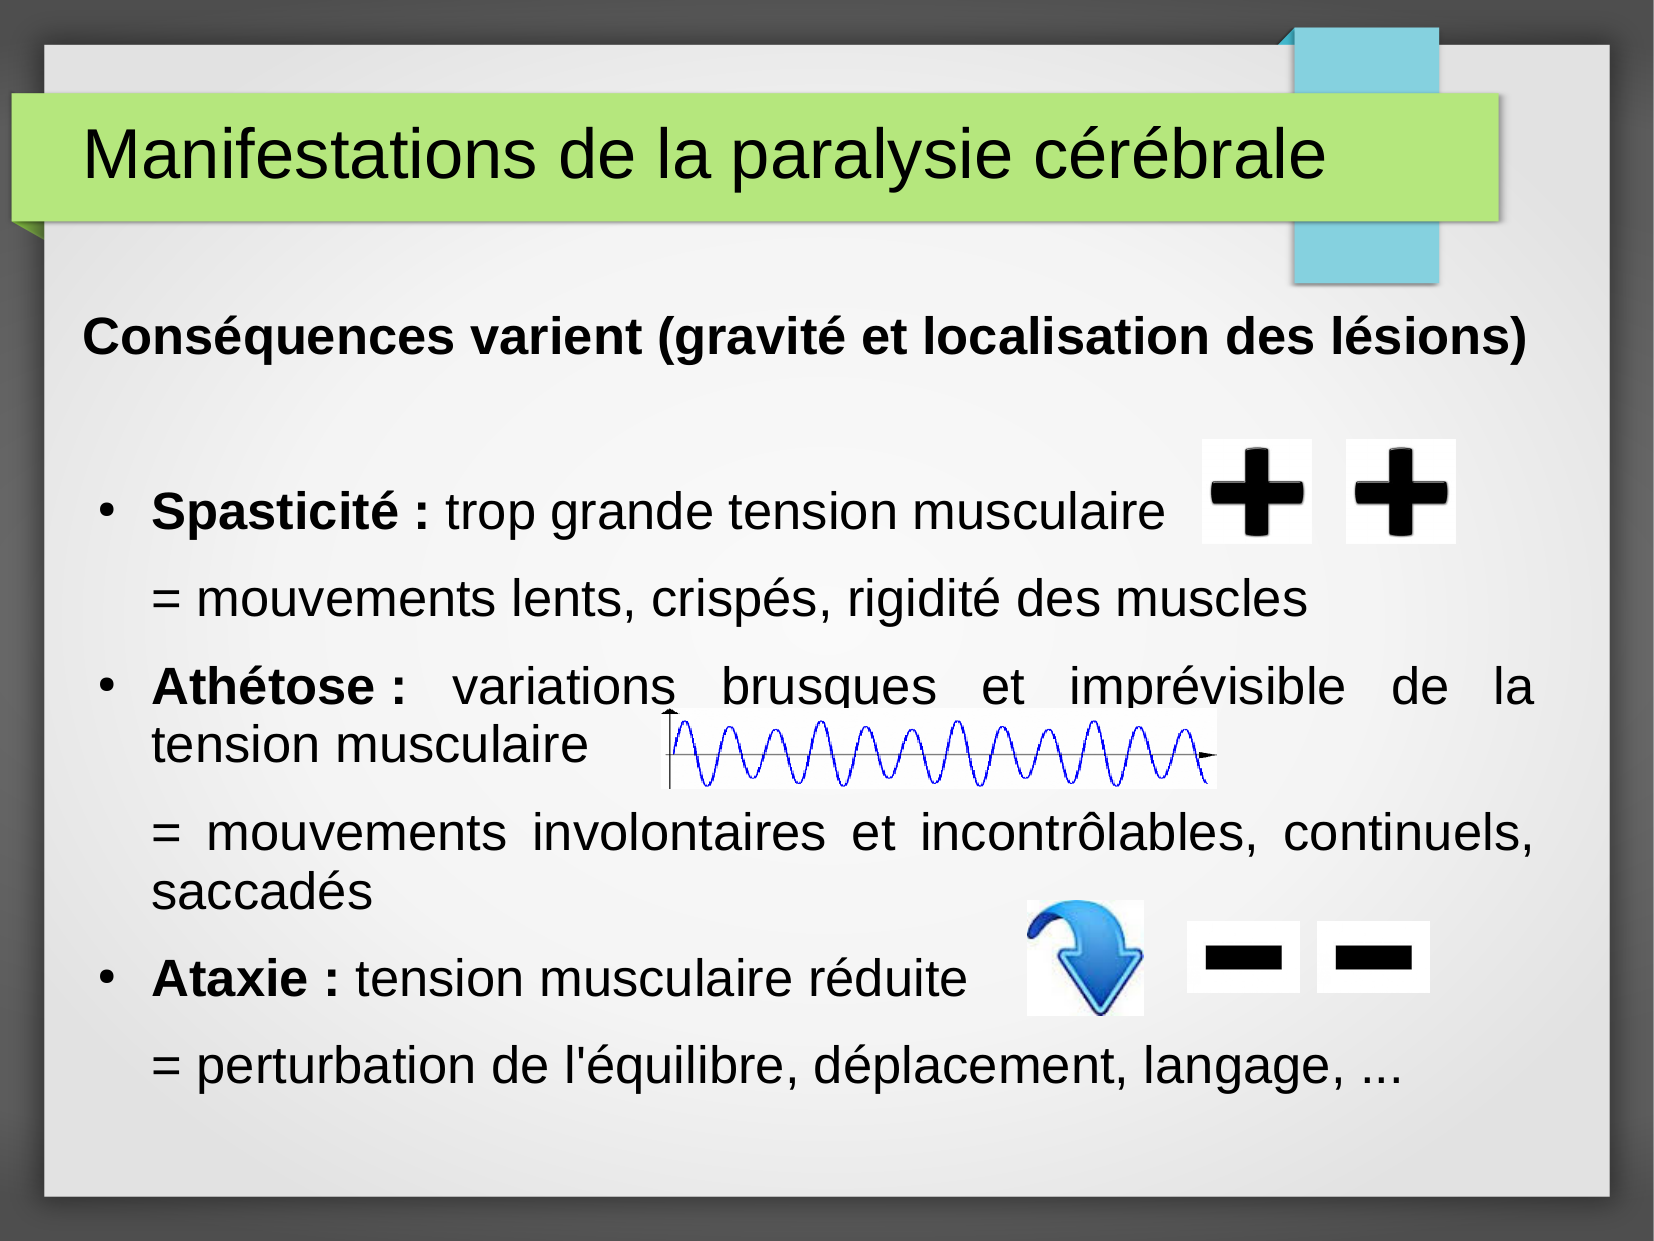

# Manifestations de la paralysie cérébrale
Conséquences varient (gravité et localisation des lésions)
Spasticité : trop grande tension musculaire
= mouvements lents, crispés, rigidité des muscles
Athétose : variations brusques et imprévisible de la tension musculaire
= mouvements involontaires et incontrôlables, continuels, saccadés
Ataxie : tension musculaire réduite
= perturbation de l'équilibre, déplacement, langage, ...